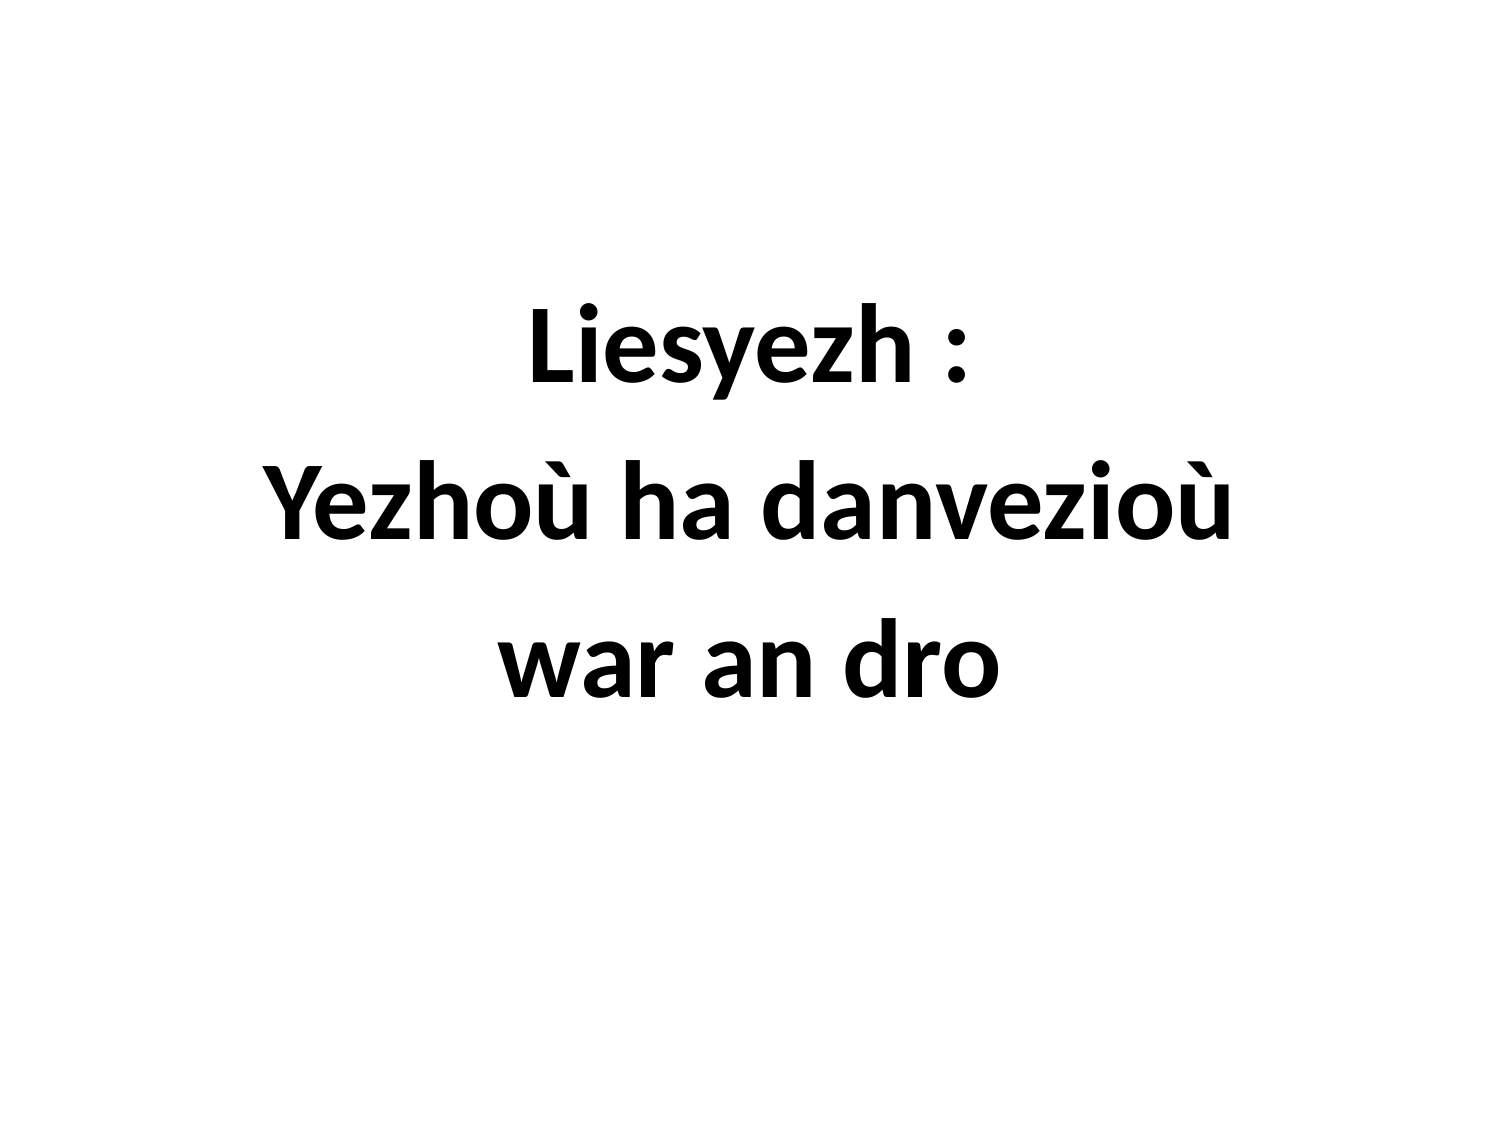

# Liesyezh :
Yezhoù ha danvezioù
war an dro